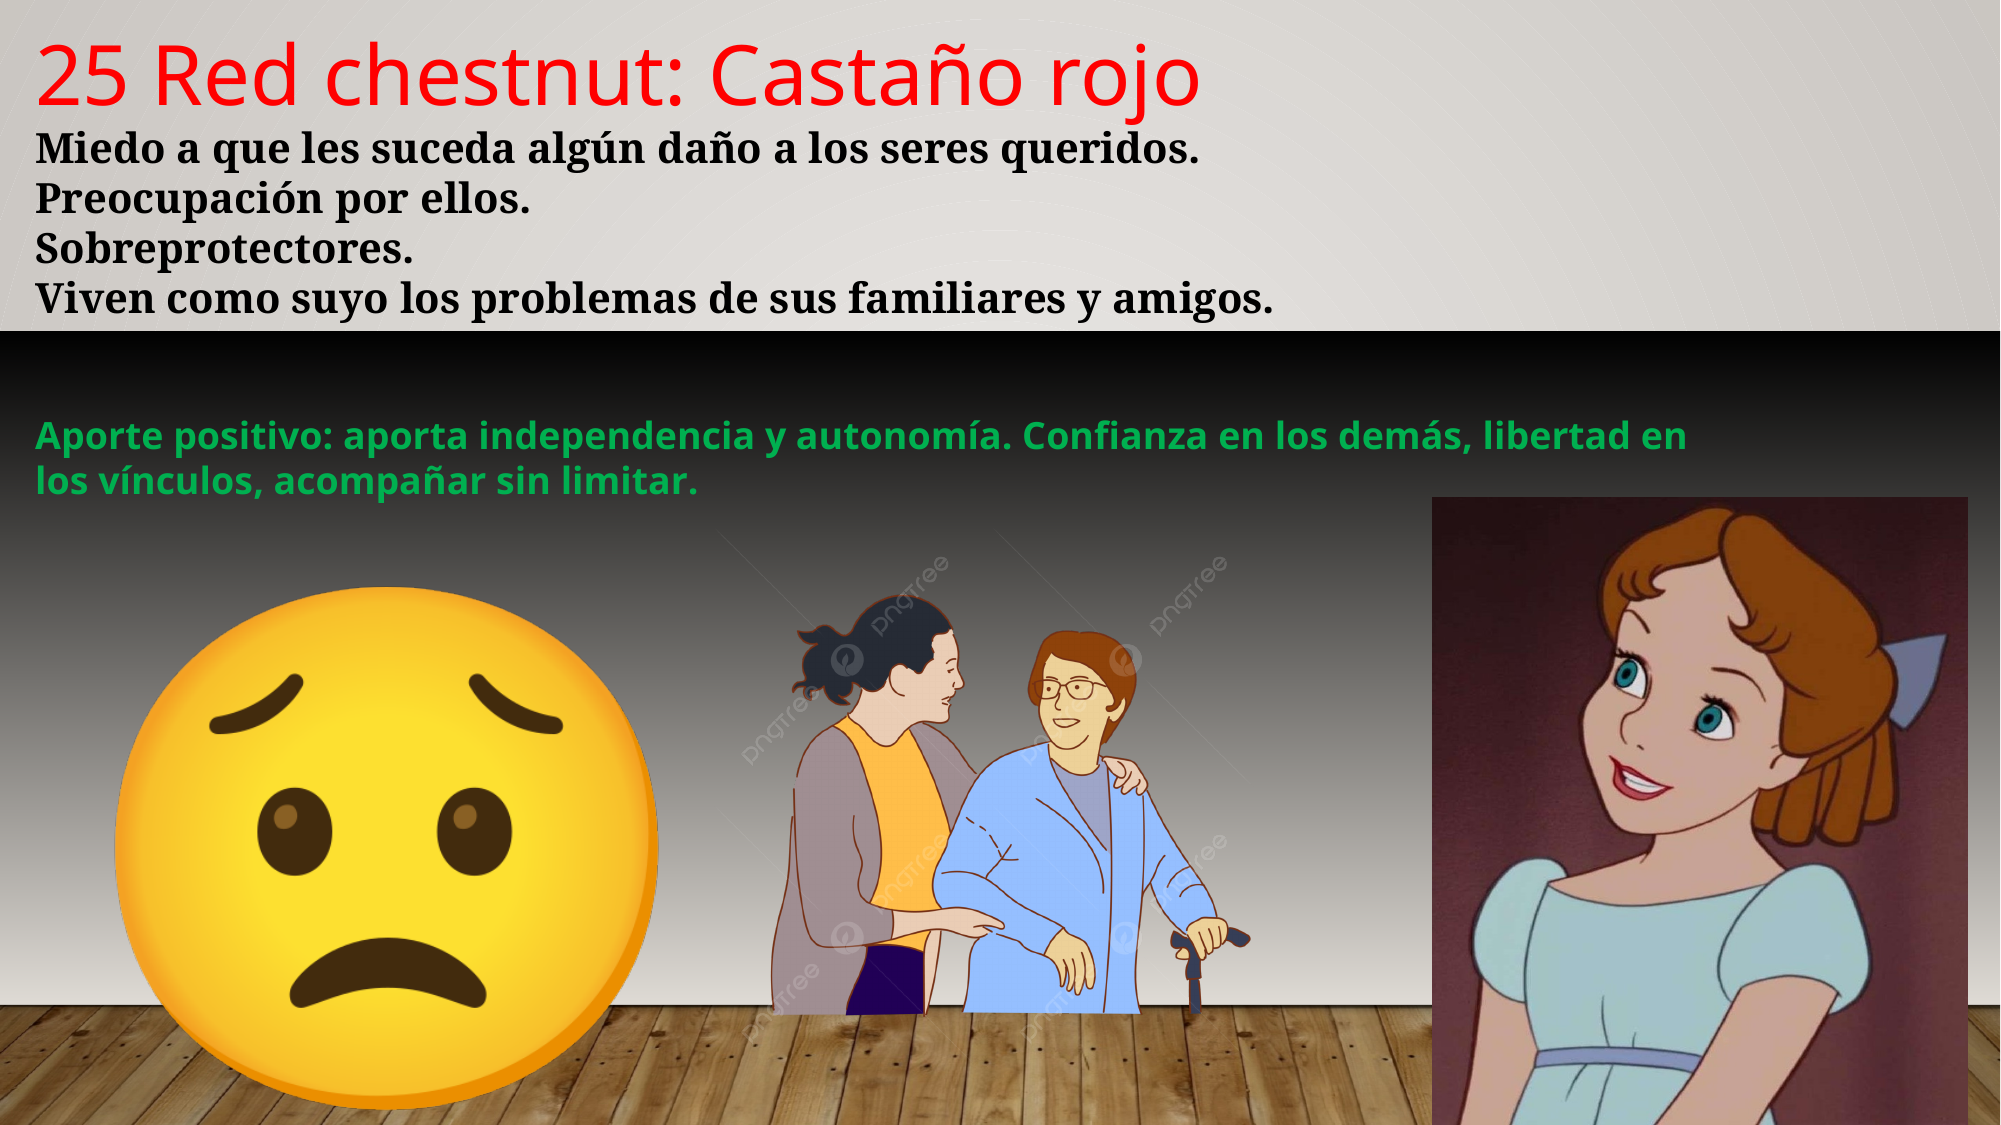

25 Red chestnut: Castaño rojo
Miedo a que les suceda algún daño a los seres queridos.
Preocupación por ellos.
Sobreprotectores.
Viven como suyo los problemas de sus familiares y amigos.
Aporte positivo: aporta independencia y autonomía. Confianza en los demás, libertad en los vínculos, acompañar sin limitar.